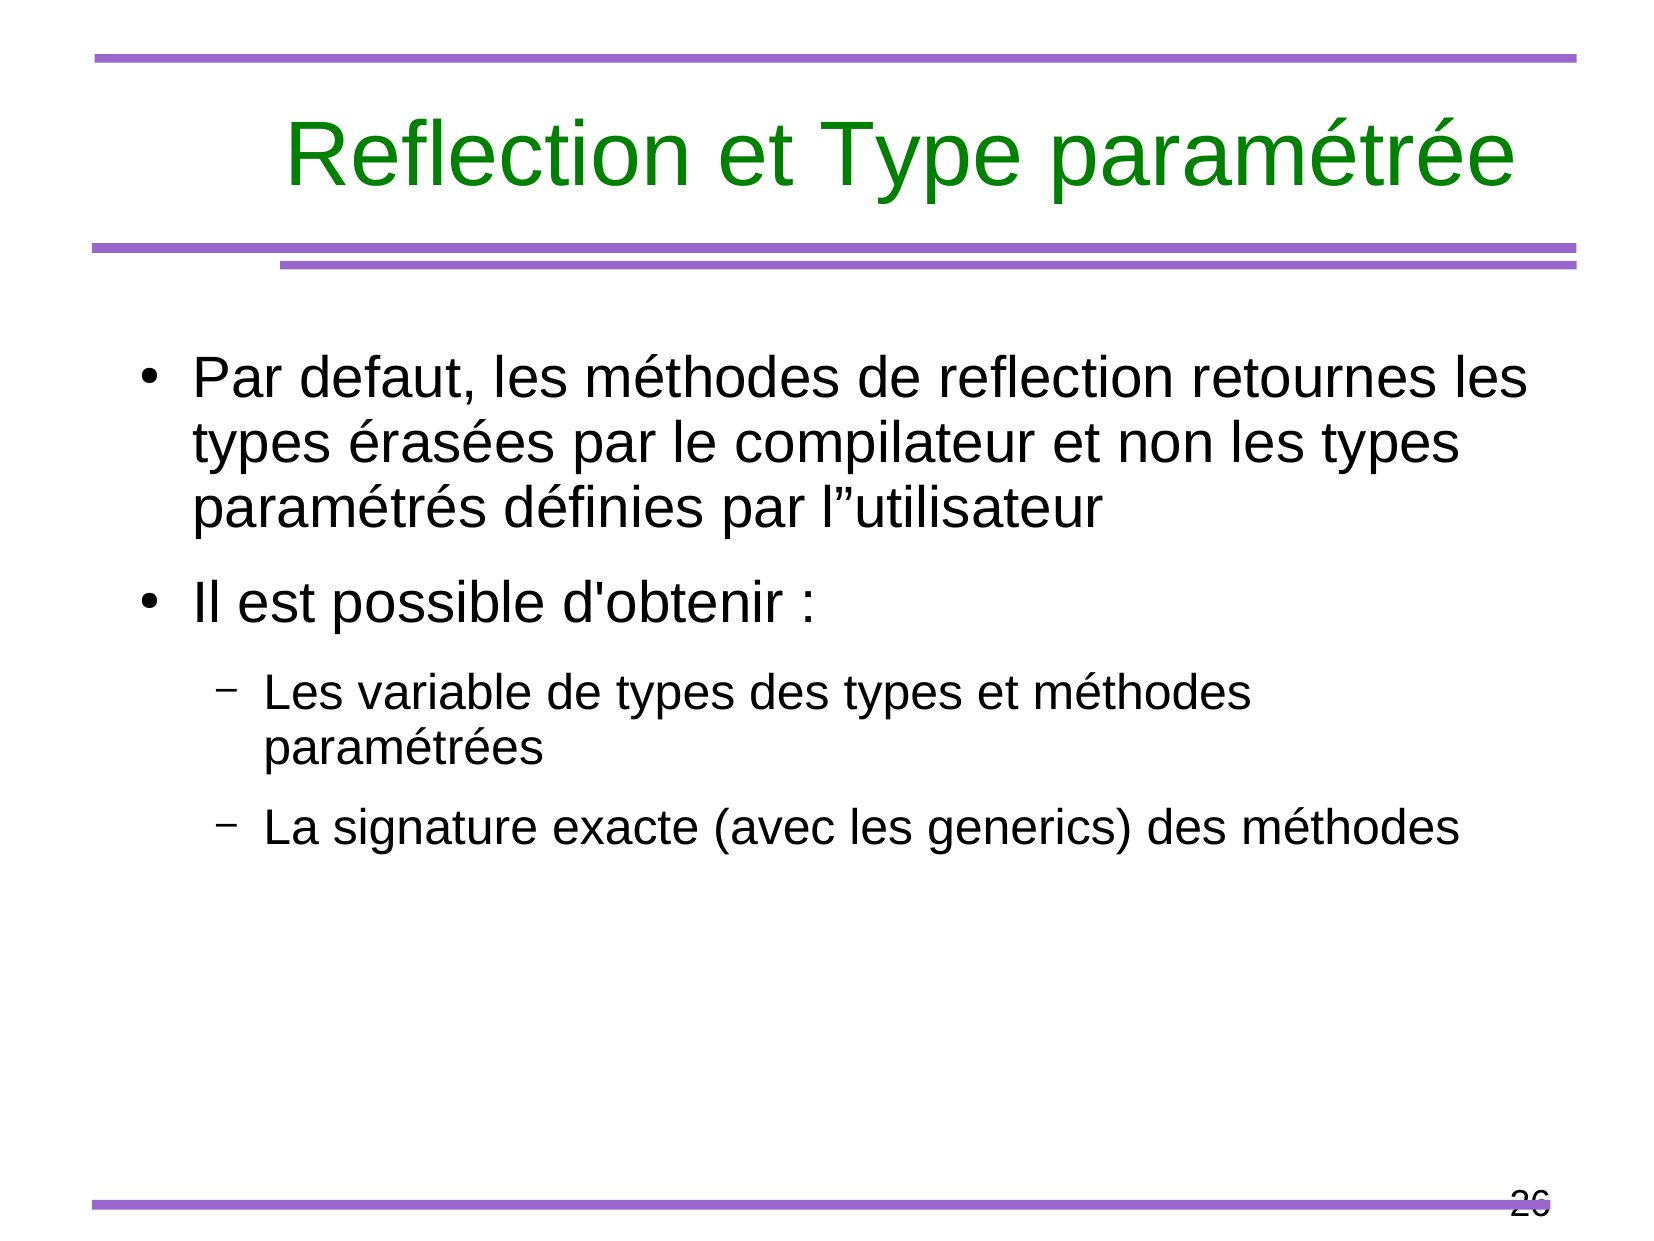

# Reflection et Type paramétrée
Par defaut, les méthodes de reflection retournes les types érasées par le compilateur et non les types paramétrés définies par l”utilisateur
Il est possible d'obtenir :
Les variable de types des types et méthodes paramétrées
La signature exacte (avec les generics) des méthodes